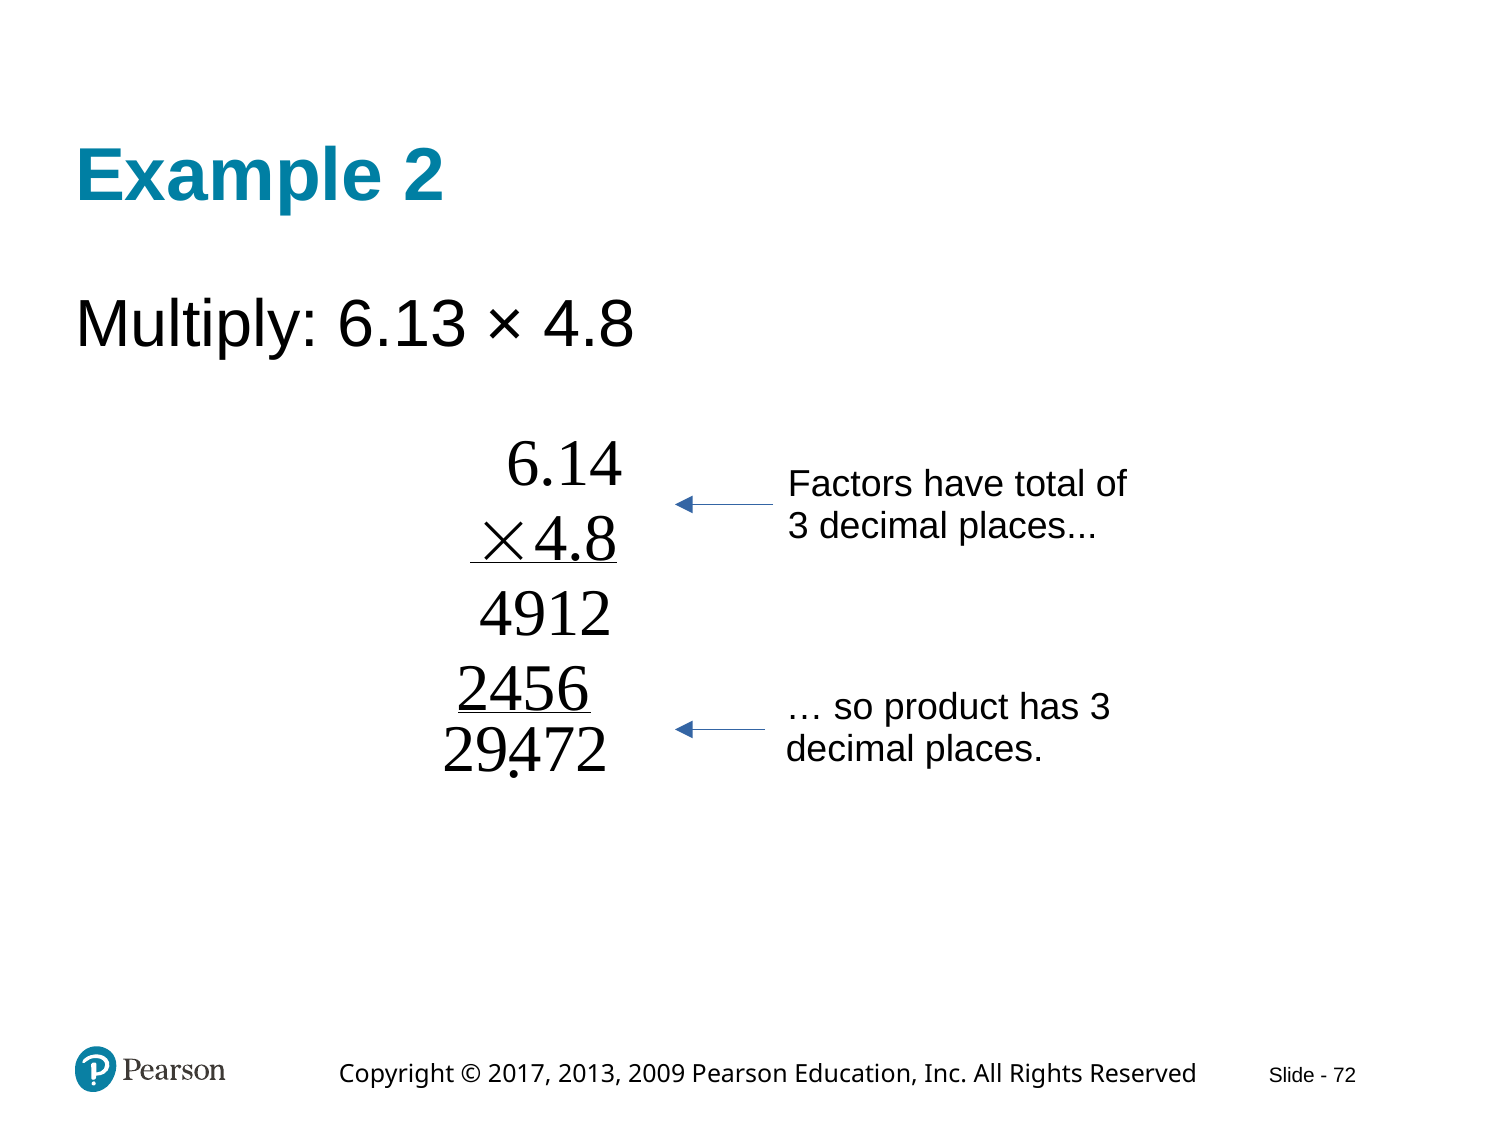

# Example 2
Multiply: 6.13 × 4.8
Factors have total of 3 decimal places...
… so product has 3 decimal places.